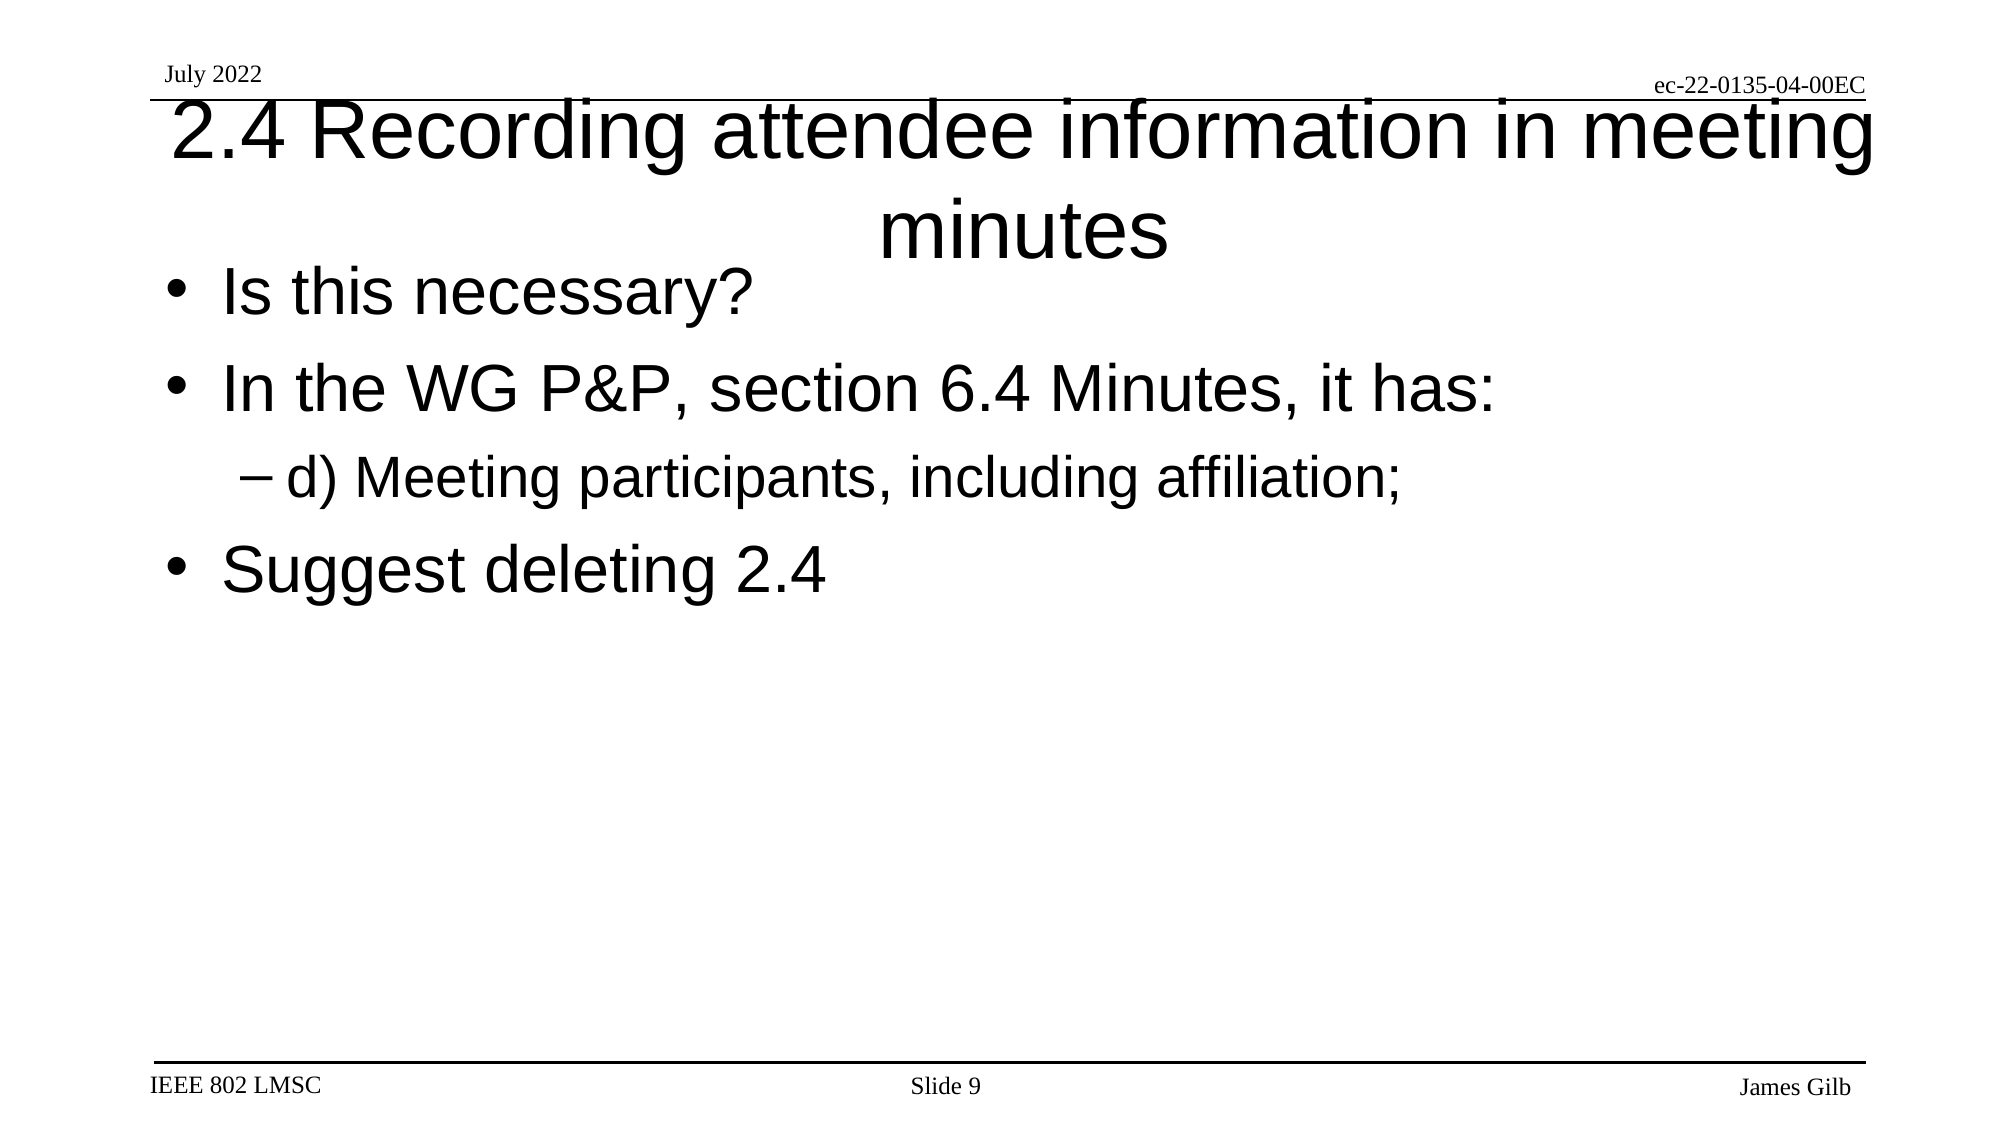

# 2.4 Recording attendee information in meeting minutes
Is this necessary?
In the WG P&P, section 6.4 Minutes, it has:
d) Meeting participants, including affiliation;
Suggest deleting 2.4
9